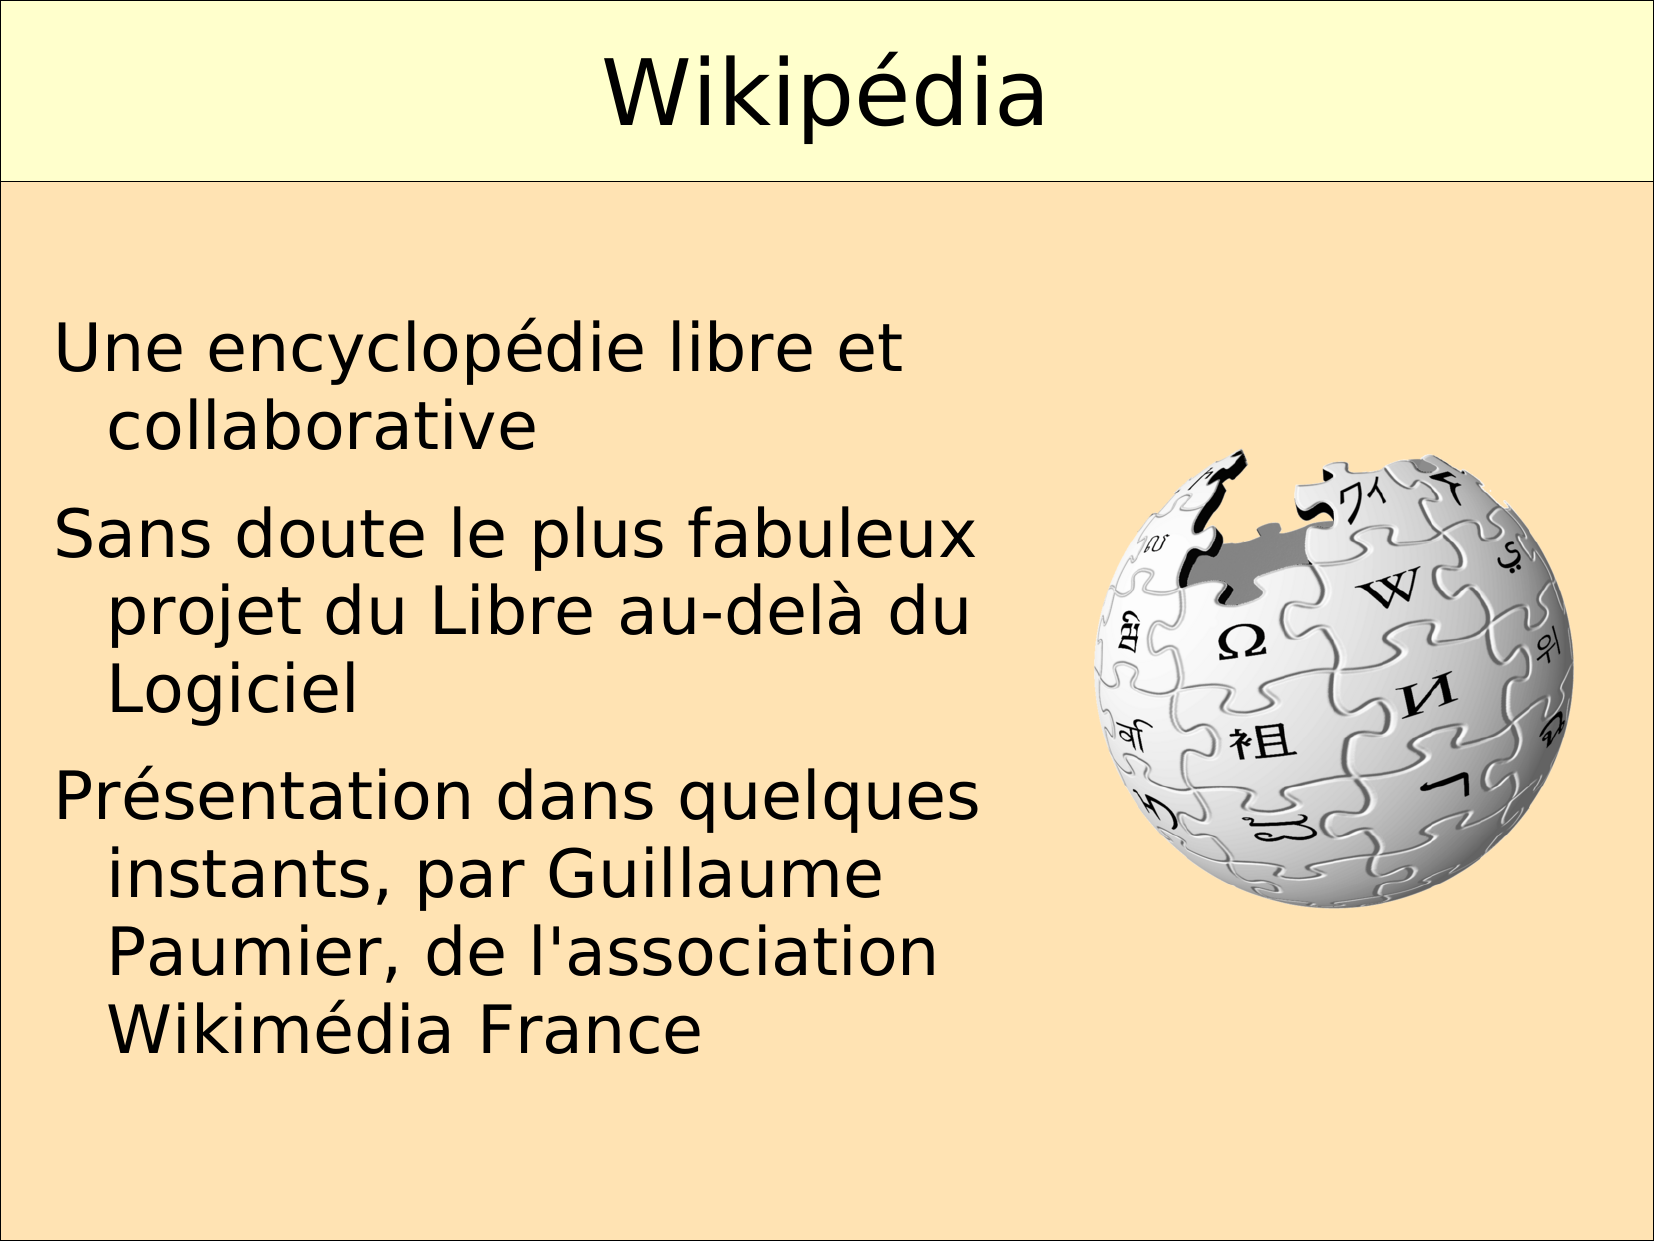

# Wikipédia
Une encyclopédie libre et collaborative
Sans doute le plus fabuleux projet du Libre au-delà du Logiciel
Présentation dans quelques instants, par Guillaume Paumier, de l'association Wikimédia France